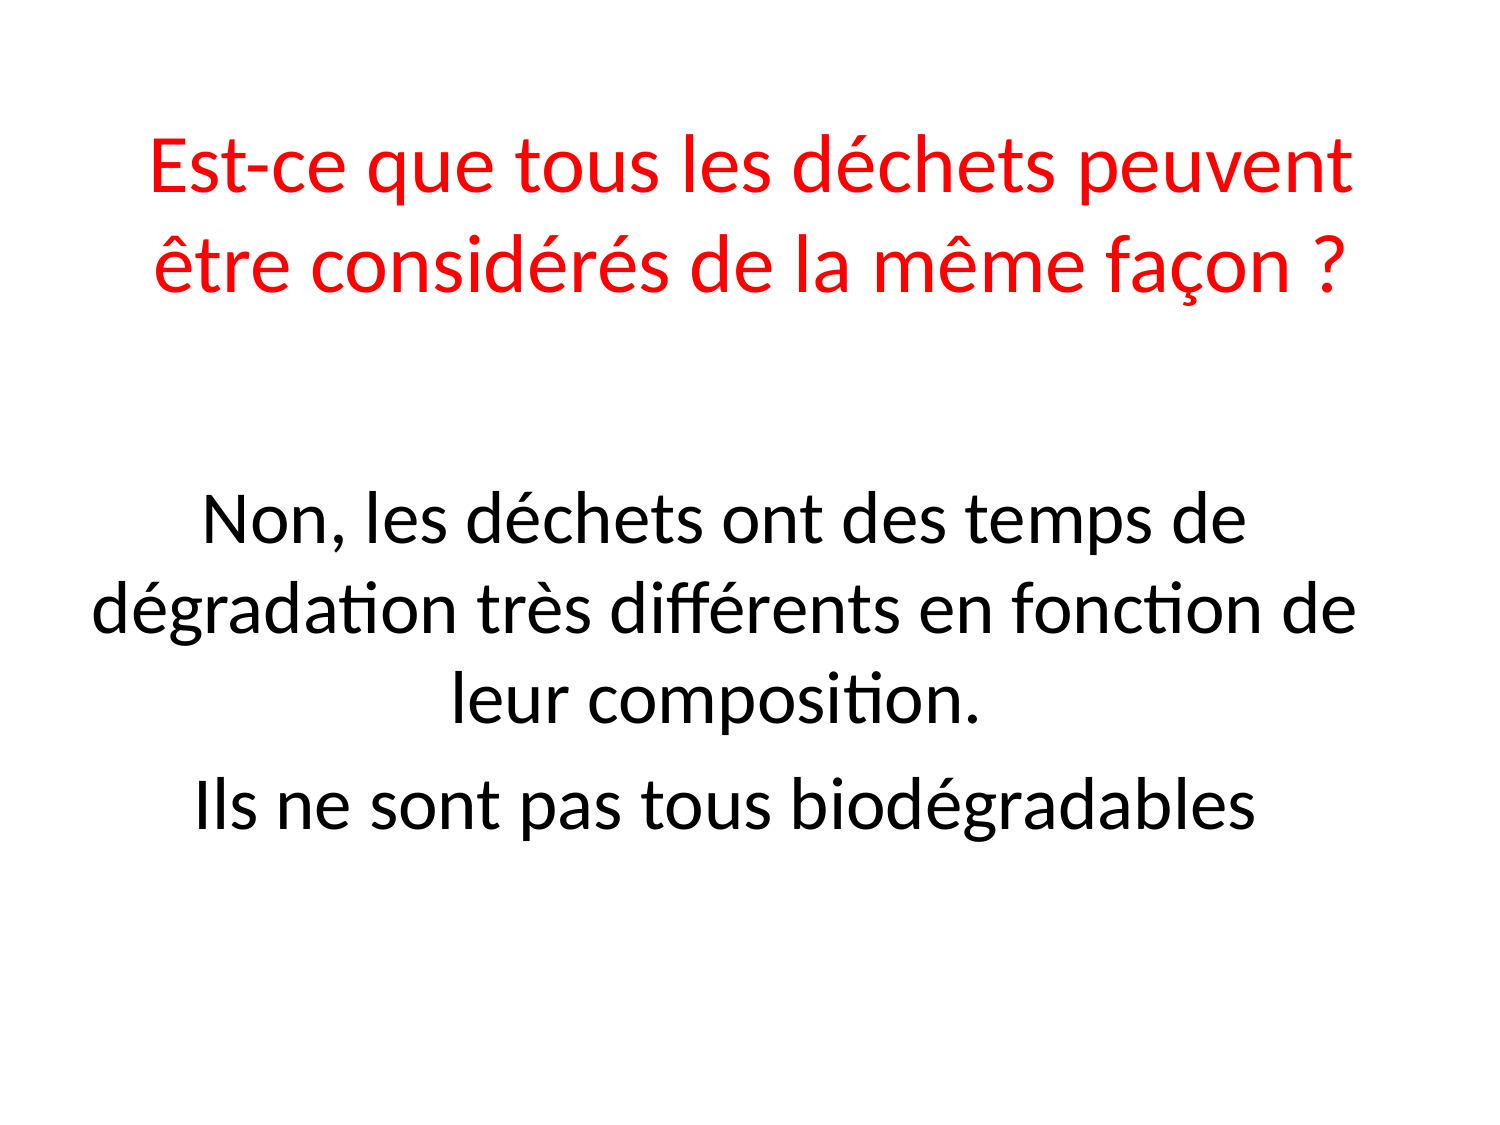

# Est-ce que tous les déchets peuvent être considérés de la même façon ?
Non, les déchets ont des temps de dégradation très différents en fonction de leur composition.
Ils ne sont pas tous biodégradables